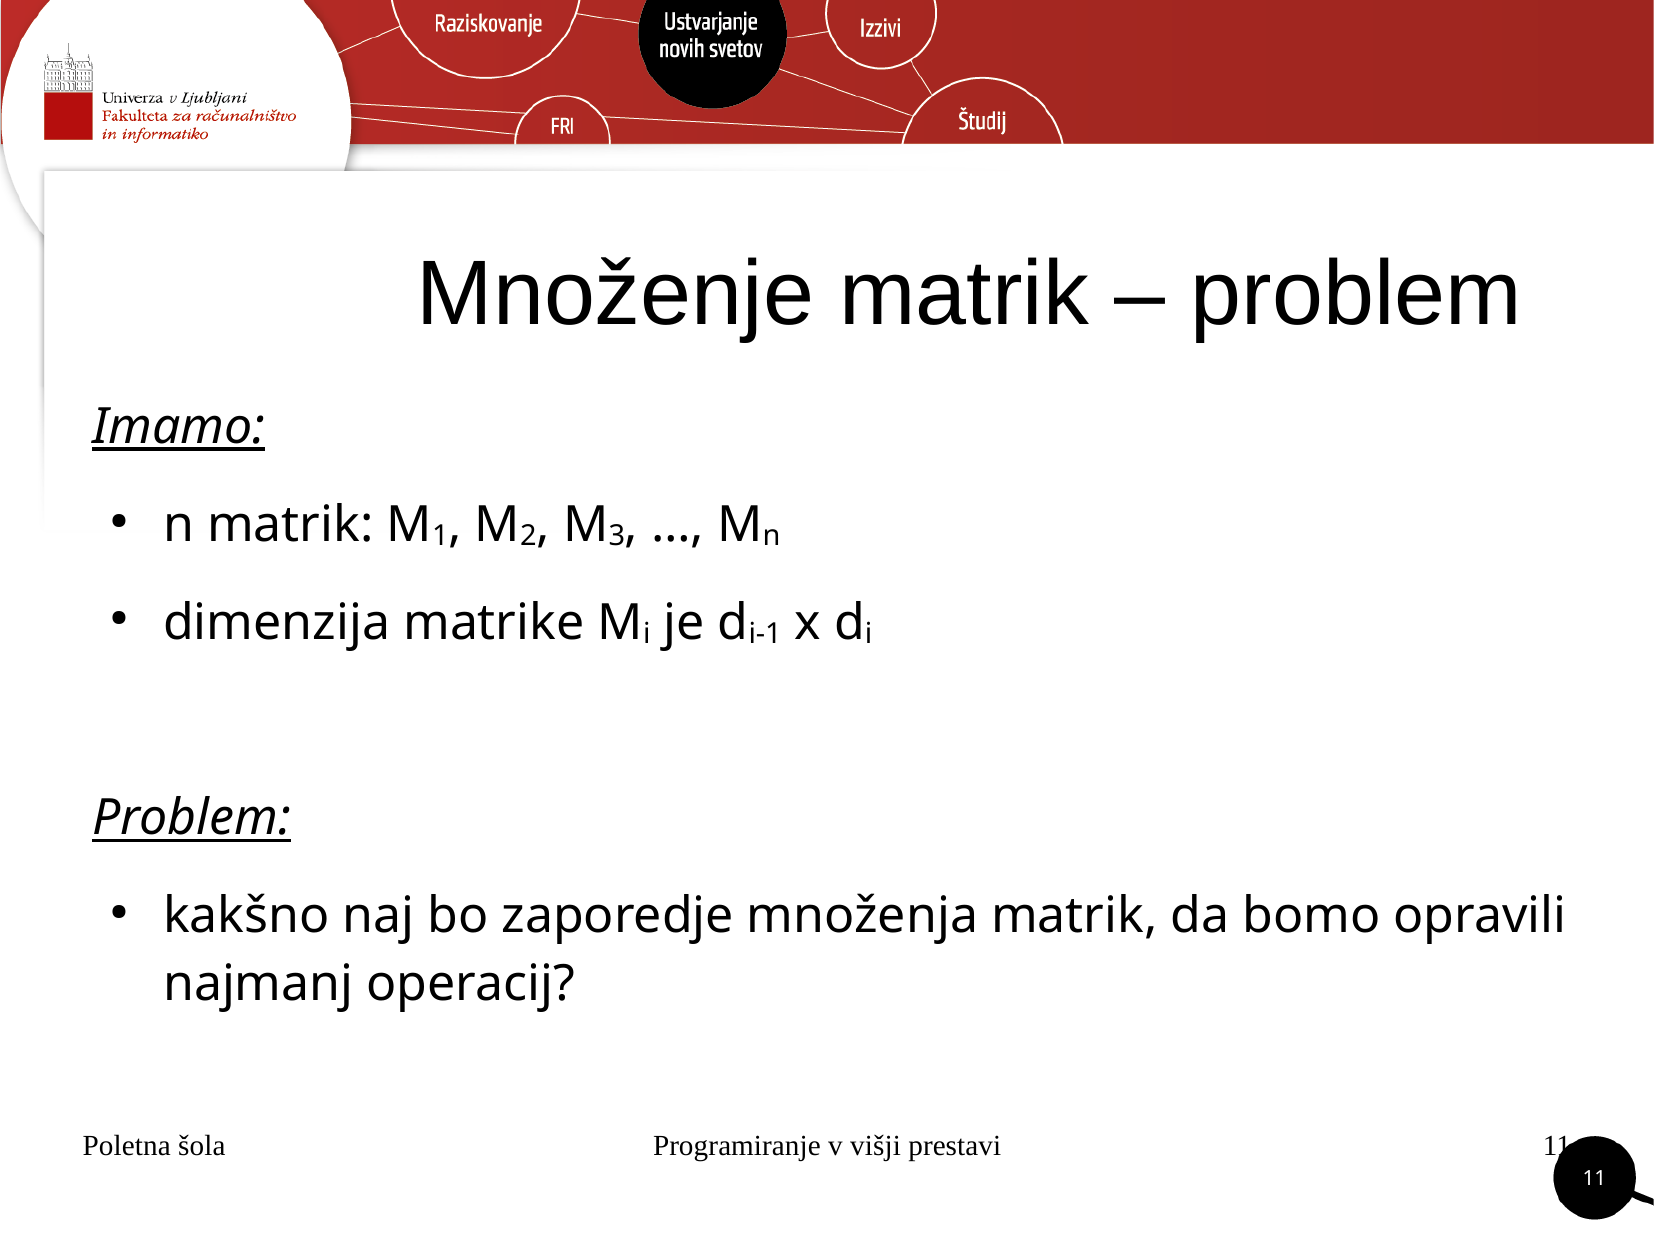

# Množenje matrik – problem
Imamo:
n matrik: M1, M2, M3, …, Mn
dimenzija matrike Mi je di-1 x di
Problem:
kakšno naj bo zaporedje množenja matrik, da bomo opravili najmanj operacij?
Poletna šola
Programiranje v višji prestavi
11